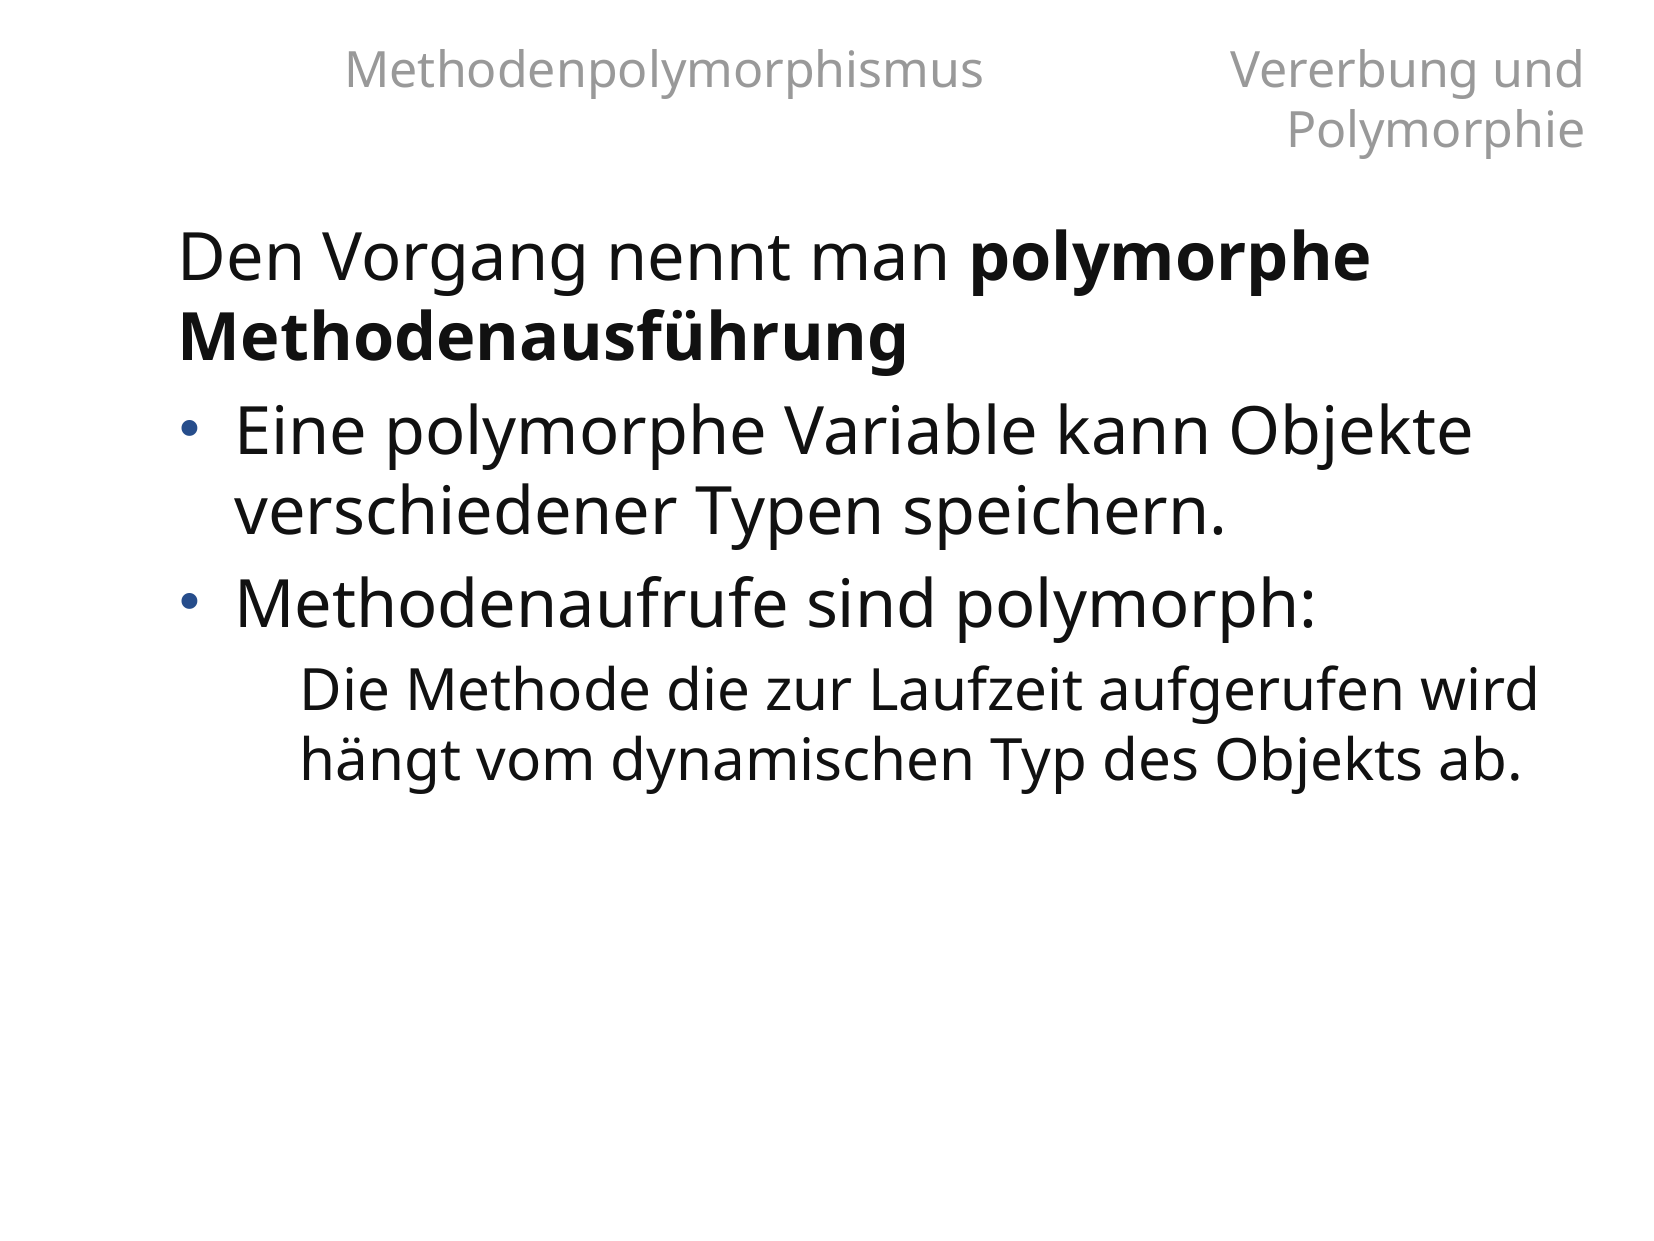

Methodenpolymorphismus 		Vererbung und Polymorphie
Den Vorgang nennt man polymorphe Methodenausführung
Eine polymorphe Variable kann Objekte verschiedener Typen speichern.
Methodenaufrufe sind polymorph:
Die Methode die zur Laufzeit aufgerufen wird hängt vom dynamischen Typ des Objekts ab.